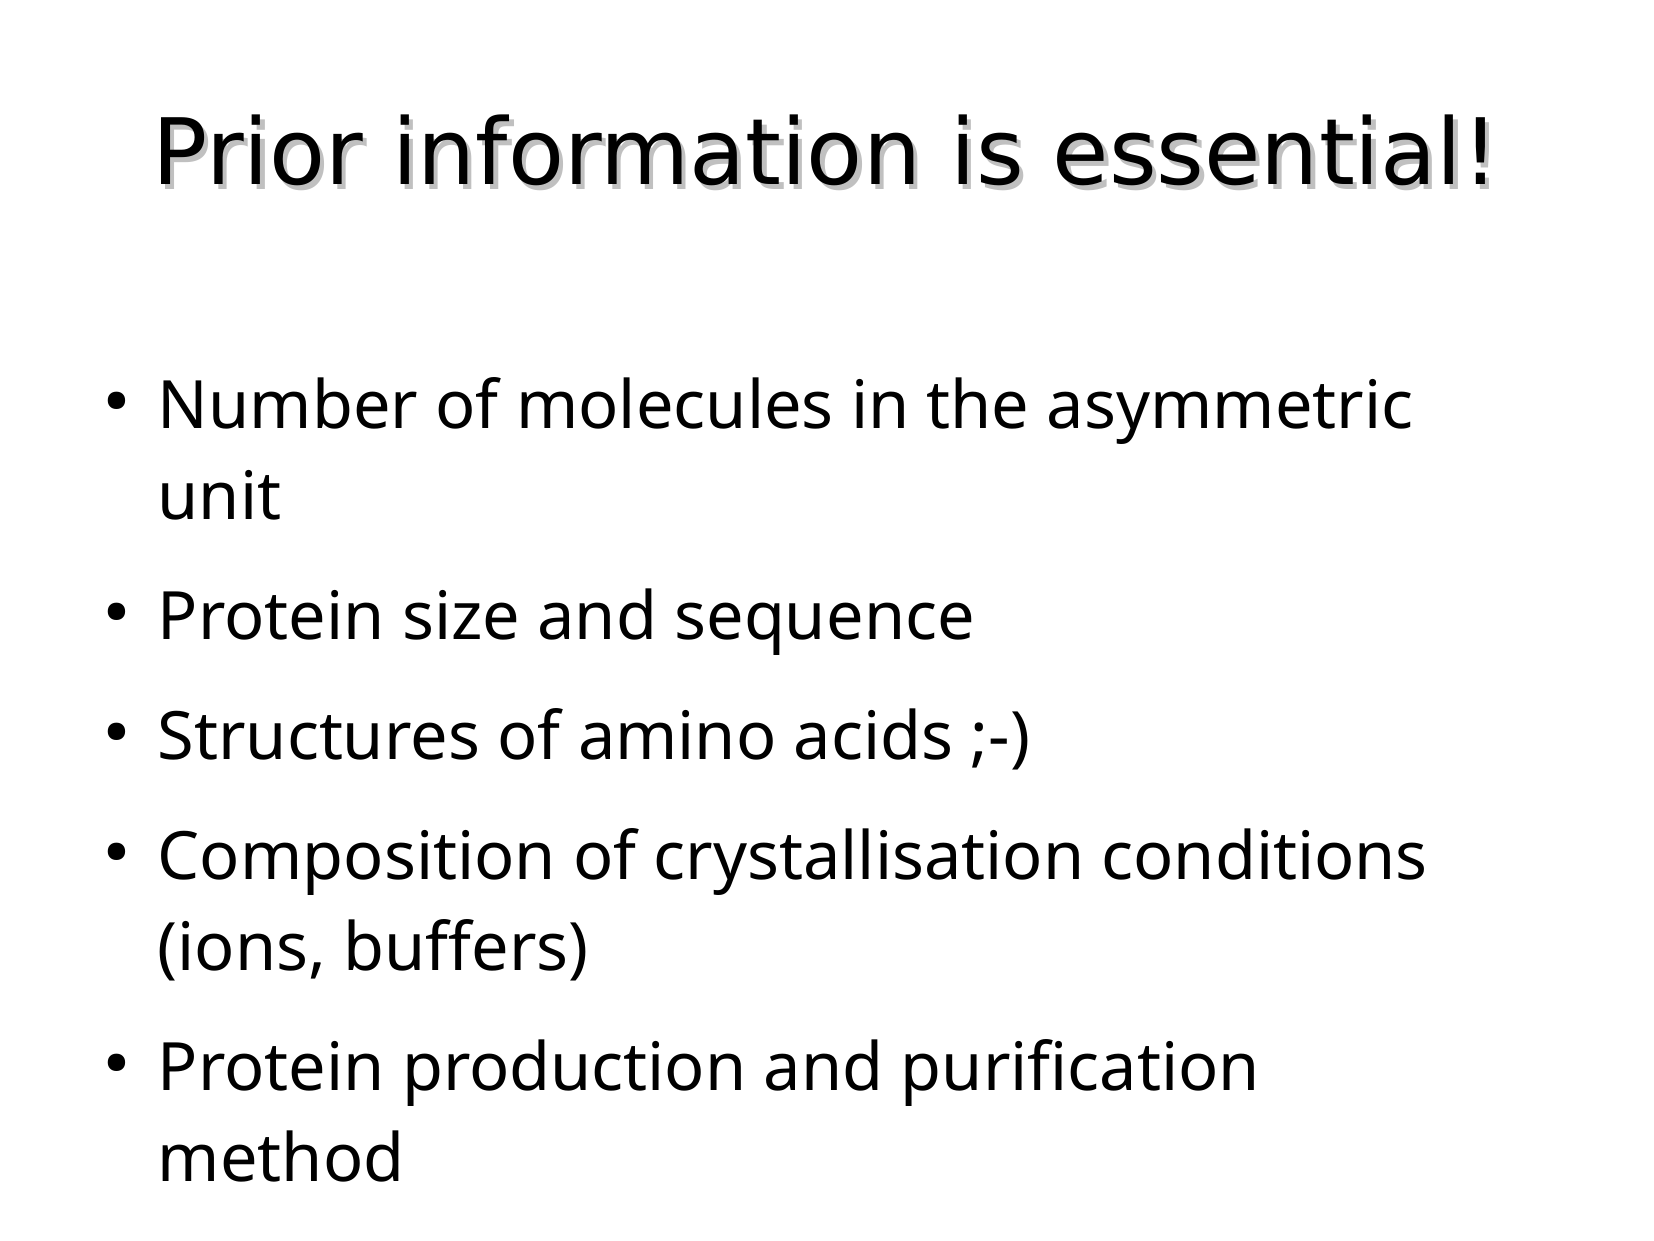

# Prior information is essential!
Number of molecules in the asymmetric unit
Protein size and sequence
Structures of amino acids ;-)
Composition of crystallisation conditions (ions, buffers)
Protein production and purification method